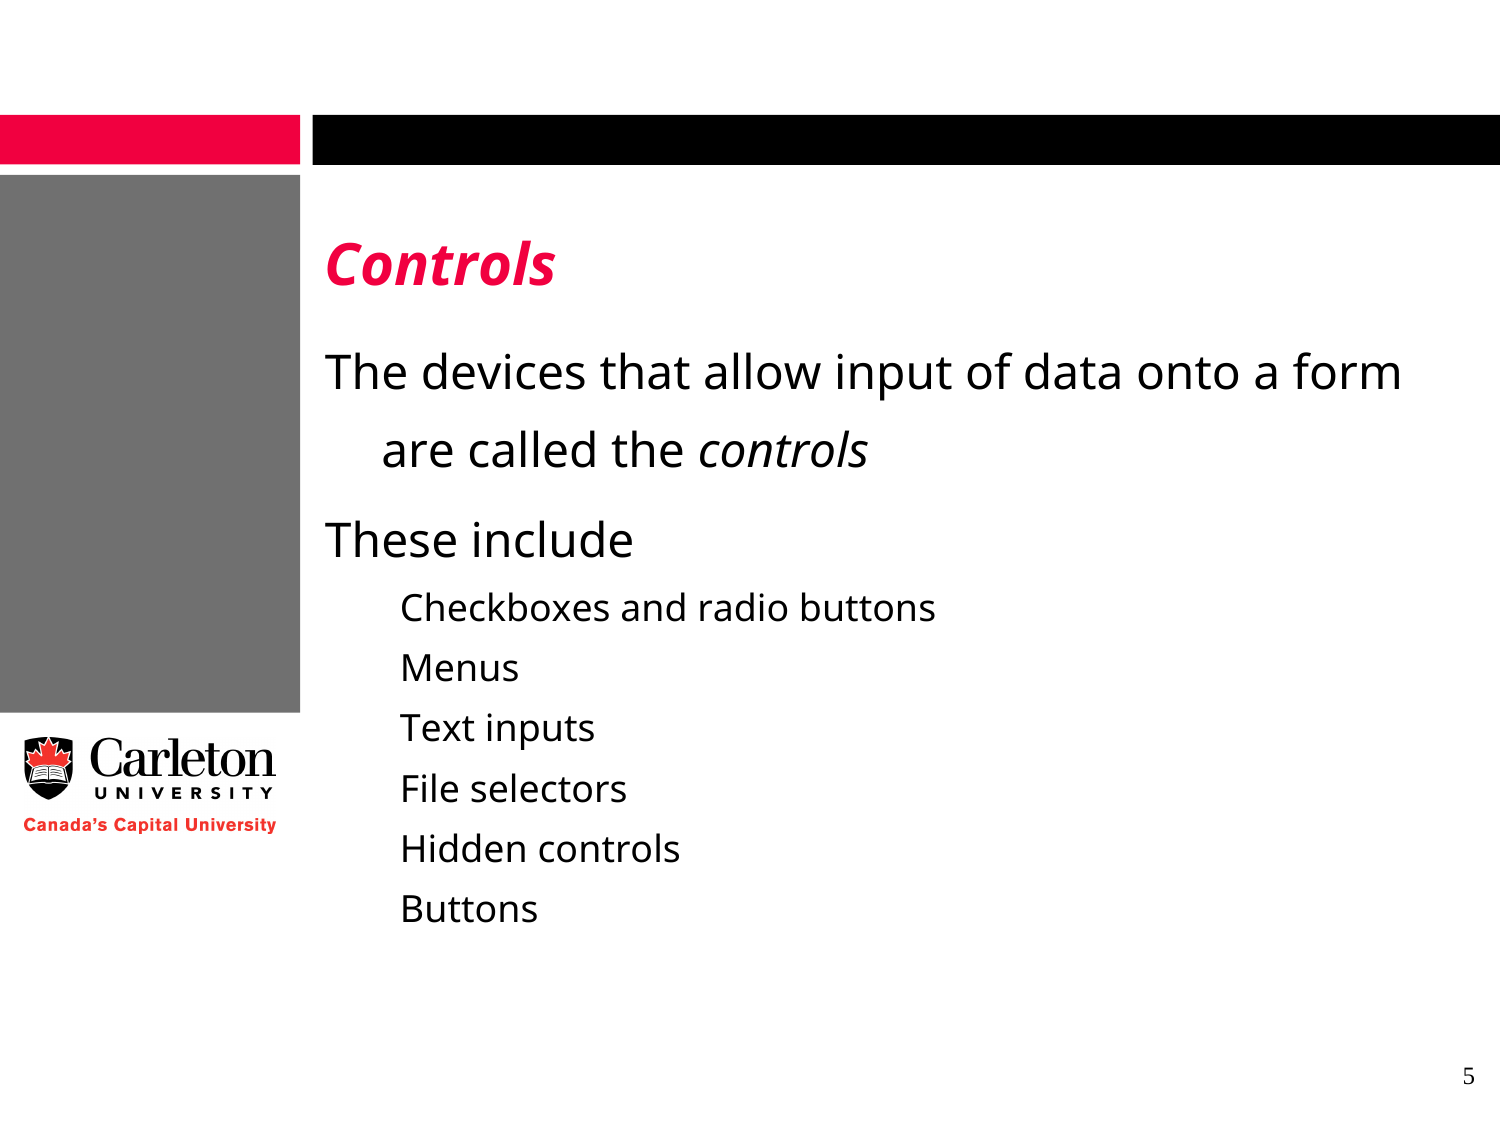

# Controls
The devices that allow input of data onto a form are called the controls
These include
Checkboxes and radio buttons
Menus
Text inputs
File selectors
Hidden controls
Buttons
5